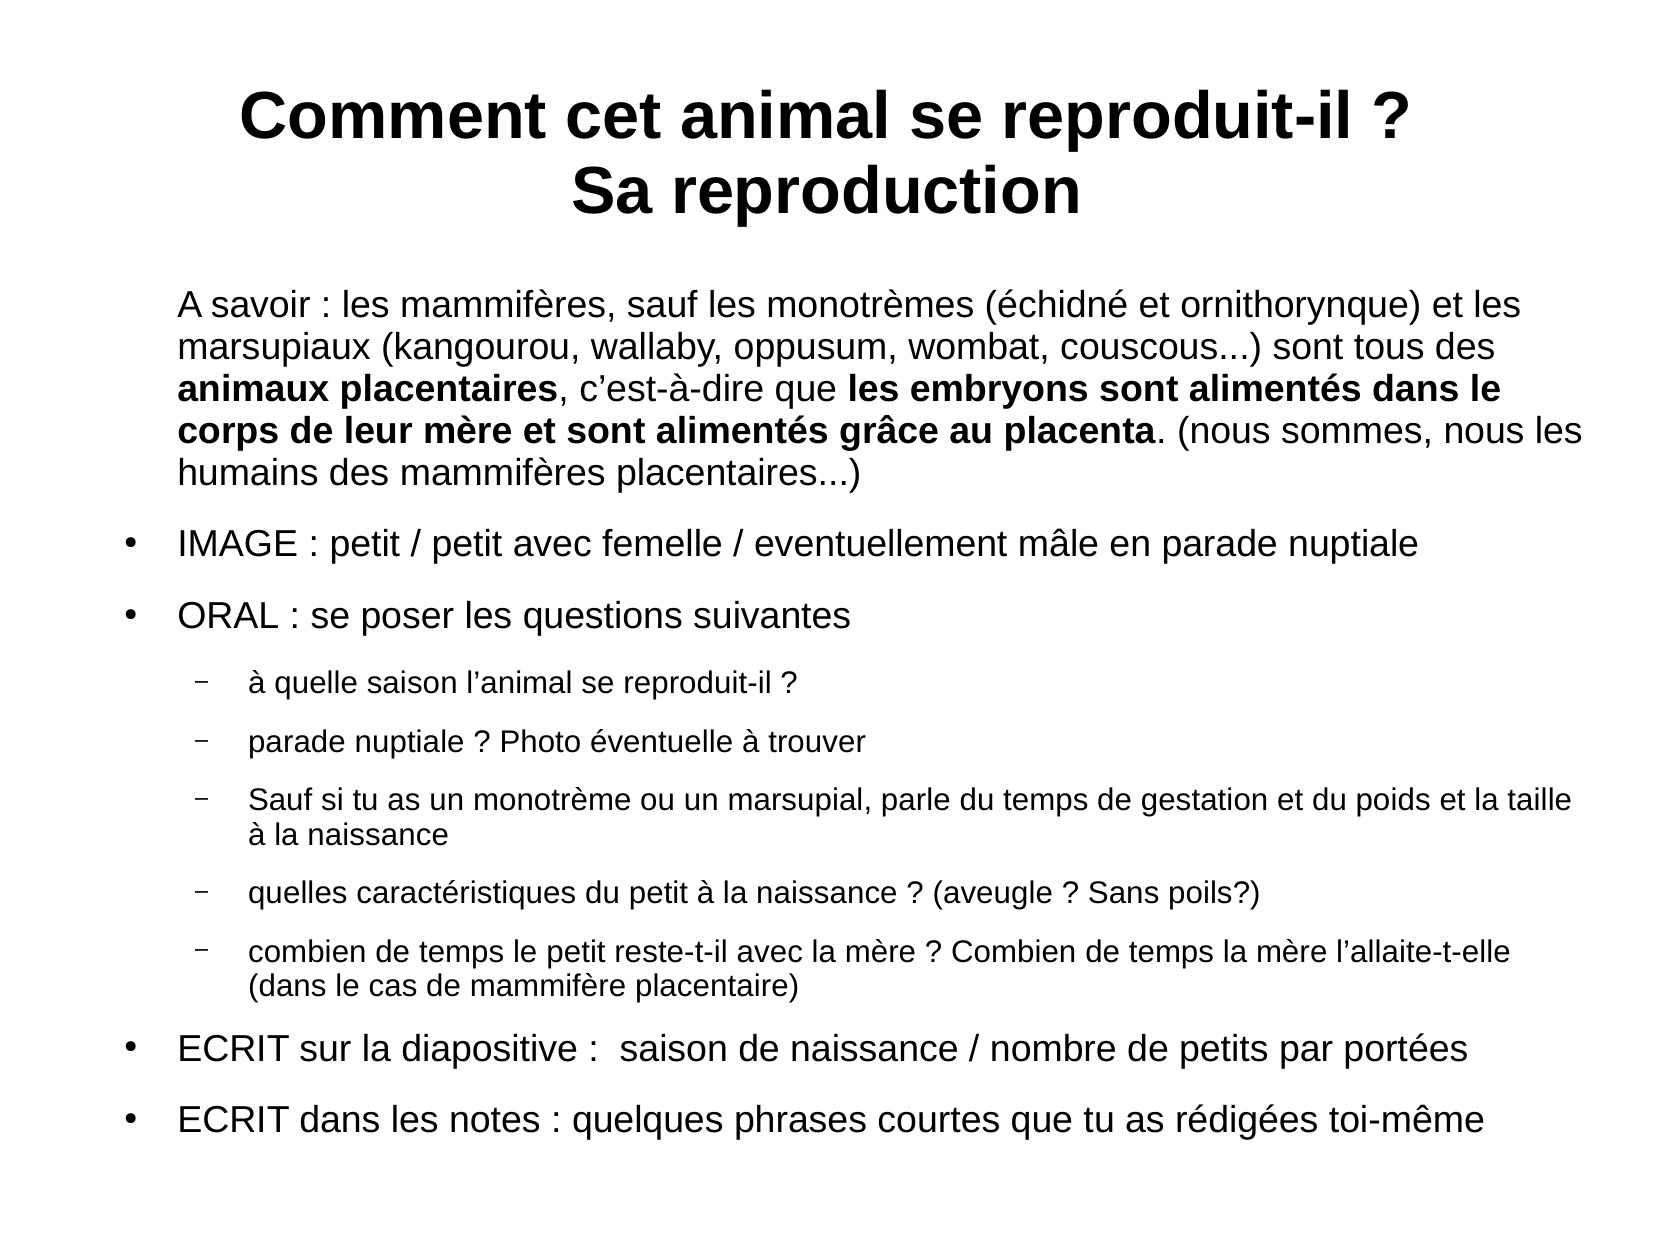

# Comment cet animal se reproduit-il ? Sa reproduction
A savoir : les mammifères, sauf les monotrèmes (échidné et ornithorynque) et les marsupiaux (kangourou, wallaby, oppusum, wombat, couscous...) sont tous des animaux placentaires, c’est-à-dire que les embryons sont alimentés dans le corps de leur mère et sont alimentés grâce au placenta. (nous sommes, nous les humains des mammifères placentaires...)
IMAGE : petit / petit avec femelle / eventuellement mâle en parade nuptiale
ORAL : se poser les questions suivantes
à quelle saison l’animal se reproduit-il ?
parade nuptiale ? Photo éventuelle à trouver
Sauf si tu as un monotrème ou un marsupial, parle du temps de gestation et du poids et la taille à la naissance
quelles caractéristiques du petit à la naissance ? (aveugle ? Sans poils?)
combien de temps le petit reste-t-il avec la mère ? Combien de temps la mère l’allaite-t-elle (dans le cas de mammifère placentaire)
ECRIT sur la diapositive : saison de naissance / nombre de petits par portées
ECRIT dans les notes : quelques phrases courtes que tu as rédigées toi-même